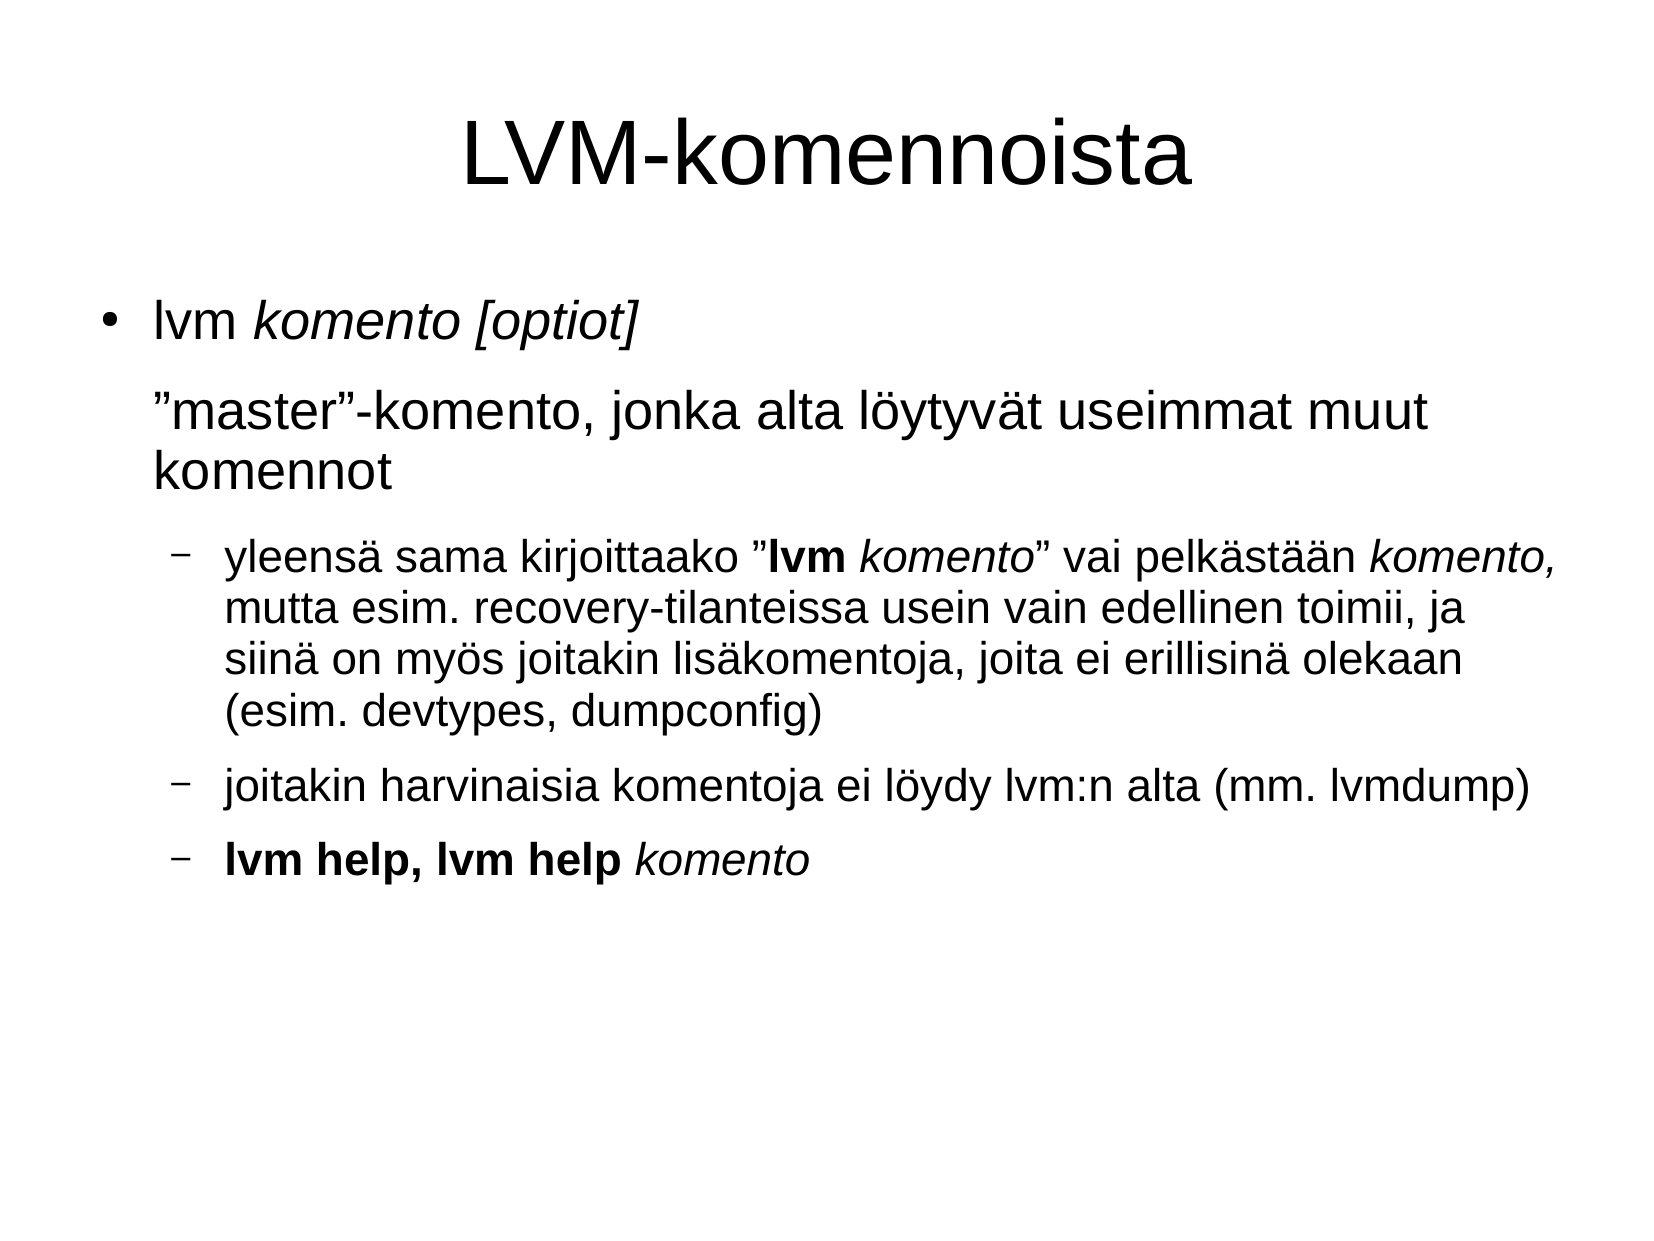

# LVM-komennoista
lvm komento [optiot]
”master”-komento, jonka alta löytyvät useimmat muut komennot
yleensä sama kirjoittaako ”lvm komento” vai pelkästään komento, mutta esim. recovery-tilanteissa usein vain edellinen toimii, ja siinä on myös joitakin lisäkomentoja, joita ei erillisinä olekaan (esim. devtypes, dumpconfig)
joitakin harvinaisia komentoja ei löydy lvm:n alta (mm. lvmdump)
lvm help, lvm help komento